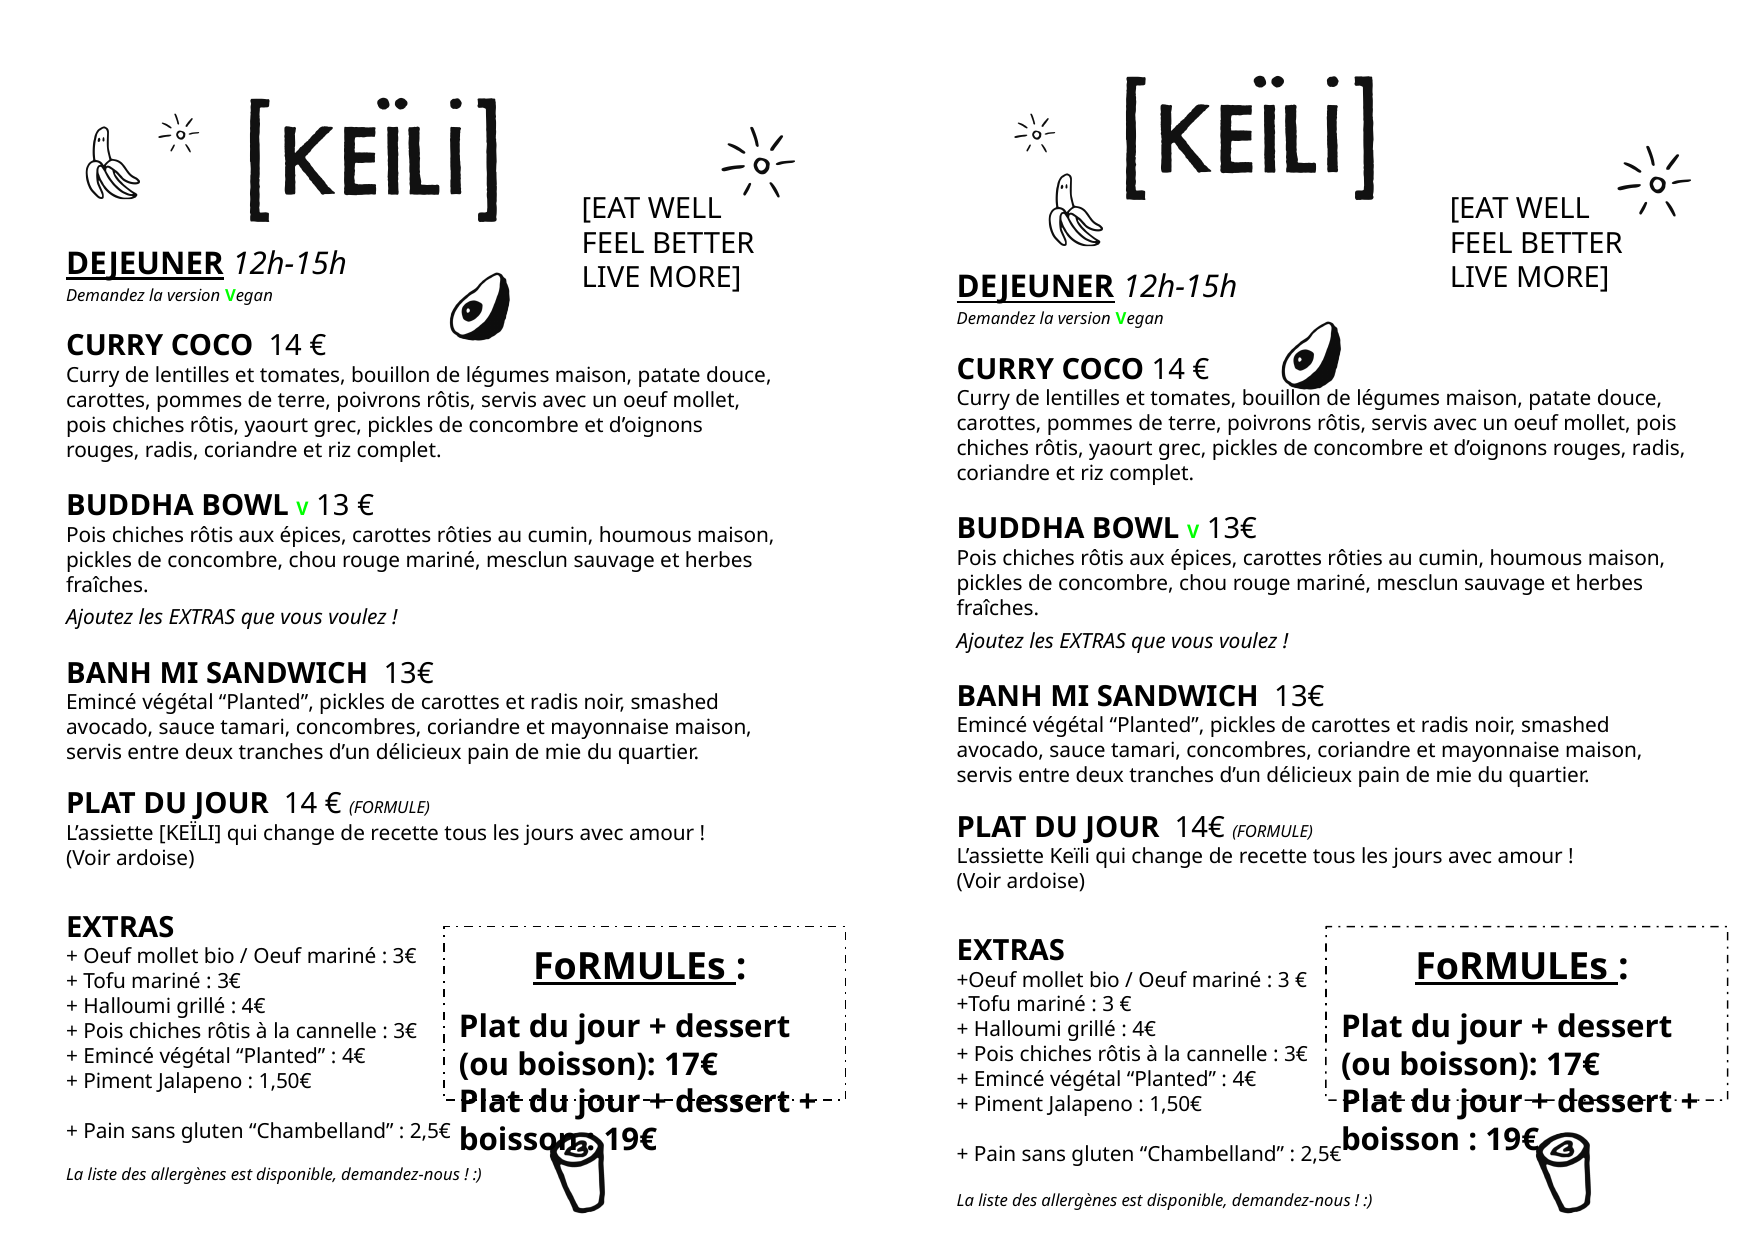

[EAT WELL
FEEL BETTER
LIVE MORE]
[EAT WELL
FEEL BETTER
LIVE MORE]
DEJEUNER 12h-15h
Demandez la version Vegan
CURRY COCO 14 €
Curry de lentilles et tomates, bouillon de légumes maison, patate douce, carottes, pommes de terre, poivrons rôtis, servis avec un oeuf mollet, pois chiches rôtis, yaourt grec, pickles de concombre et d’oignons rouges, radis, coriandre et riz complet.
BUDDHA BOWL V 13 €
Pois chiches rôtis aux épices, carottes rôties au cumin, houmous maison, pickles de concombre, chou rouge mariné, mesclun sauvage et herbes fraîches.
Ajoutez les EXTRAS que vous voulez !
BANH MI SANDWICH 13€
Emincé végétal “Planted”, pickles de carottes et radis noir, smashed avocado, sauce tamari, concombres, coriandre et mayonnaise maison, servis entre deux tranches d’un délicieux pain de mie du quartier.
PLAT DU JOUR 14 € (FORMULE)
L’assiette [KEÏLI] qui change de recette tous les jours avec amour !
(Voir ardoise)
EXTRAS
+ Oeuf mollet bio / Oeuf mariné : 3€
+ Tofu mariné : 3€
+ Halloumi grillé : 4€
+ Pois chiches rôtis à la cannelle : 3€
+ Emincé végétal “Planted” : 4€
+ Piment Jalapeno : 1,50€
+ Pain sans gluten “Chambelland” : 2,5€
La liste des allergènes est disponible, demandez-nous ! :)
DEJEUNER 12h-15h
Demandez la version Vegan
CURRY COCO 14 €
Curry de lentilles et tomates, bouillon de légumes maison, patate douce, carottes, pommes de terre, poivrons rôtis, servis avec un oeuf mollet, pois chiches rôtis, yaourt grec, pickles de concombre et d’oignons rouges, radis, coriandre et riz complet.
BUDDHA BOWL V 13€
Pois chiches rôtis aux épices, carottes rôties au cumin, houmous maison, pickles de concombre, chou rouge mariné, mesclun sauvage et herbes fraîches.
Ajoutez les EXTRAS que vous voulez !
BANH MI SANDWICH 13€
Emincé végétal “Planted”, pickles de carottes et radis noir, smashed avocado, sauce tamari, concombres, coriandre et mayonnaise maison, servis entre deux tranches d’un délicieux pain de mie du quartier.
PLAT DU JOUR 14€ (FORMULE)
L’assiette Keïli qui change de recette tous les jours avec amour !
(Voir ardoise)
EXTRAS
+Oeuf mollet bio / Oeuf mariné : 3 €
+Tofu mariné : 3 €
+ Halloumi grillé : 4€
+ Pois chiches rôtis à la cannelle : 3€
+ Emincé végétal “Planted” : 4€
+ Piment Jalapeno : 1,50€
+ Pain sans gluten “Chambelland” : 2,5€
La liste des allergènes est disponible, demandez-nous ! :)
FoRMULEs :
Plat du jour + dessert (ou boisson): 17€
Plat du jour + dessert + boisson : 19€
FoRMULEs :
Plat du jour + dessert (ou boisson): 17€
Plat du jour + dessert + boisson : 19€